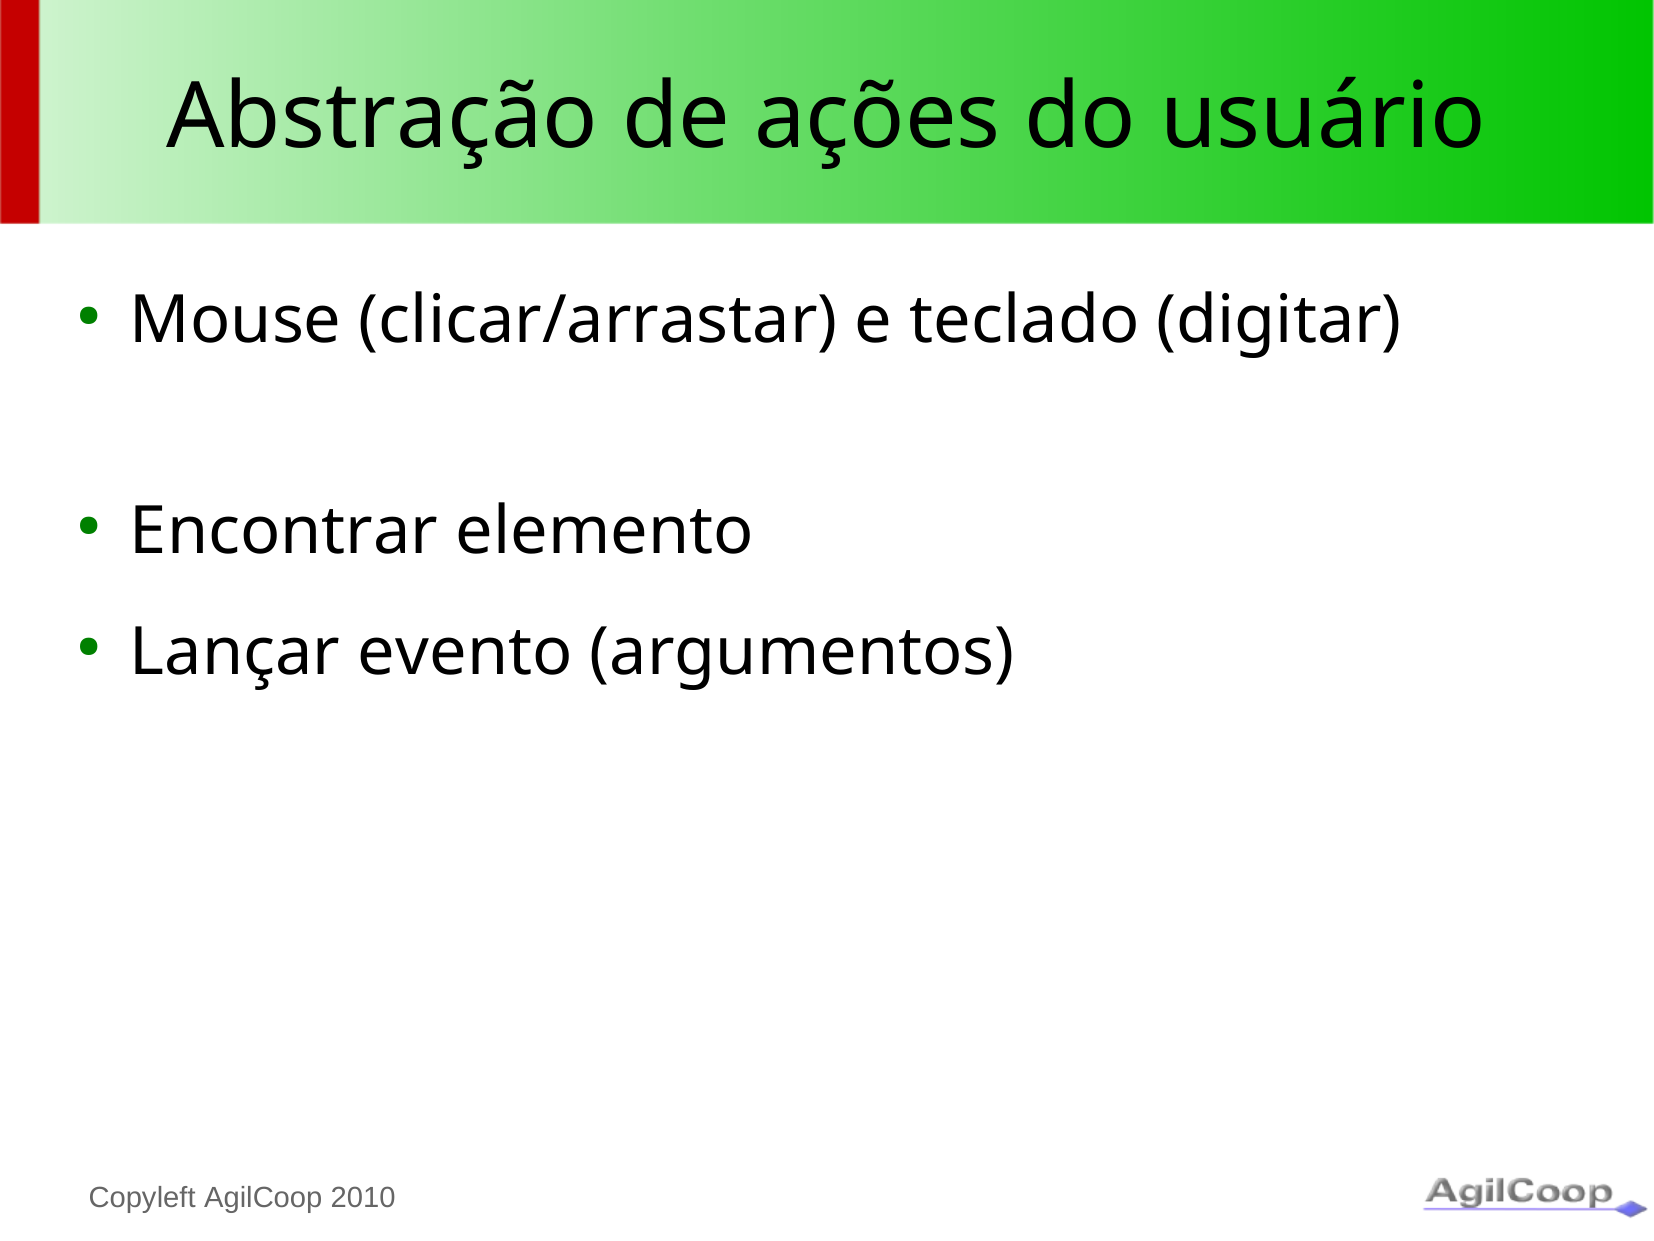

# Abstração de ações do usuário
Mouse (clicar/arrastar) e teclado (digitar)
Encontrar elemento
Lançar evento (argumentos)
Copyleft AgilCoop 2010